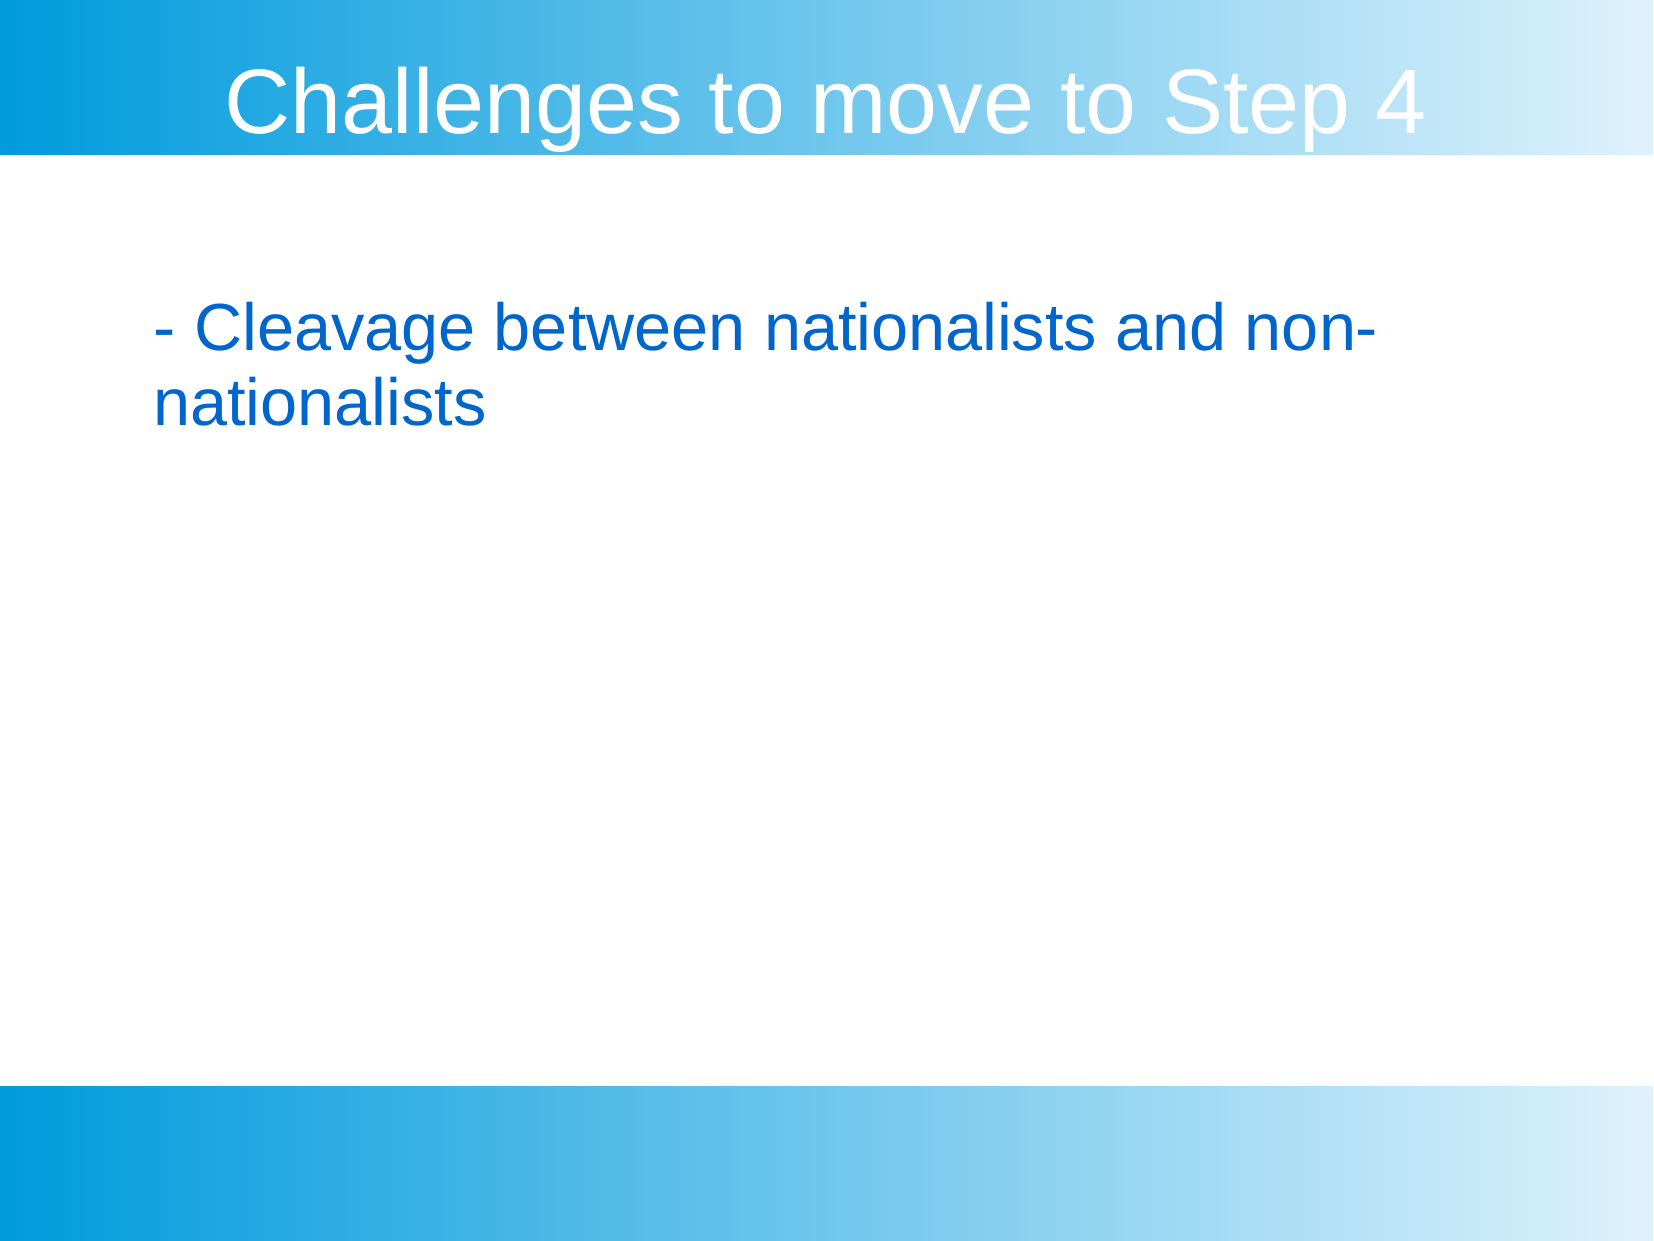

# Challenges to move to Step 4
- Cleavage between nationalists and non-nationalists